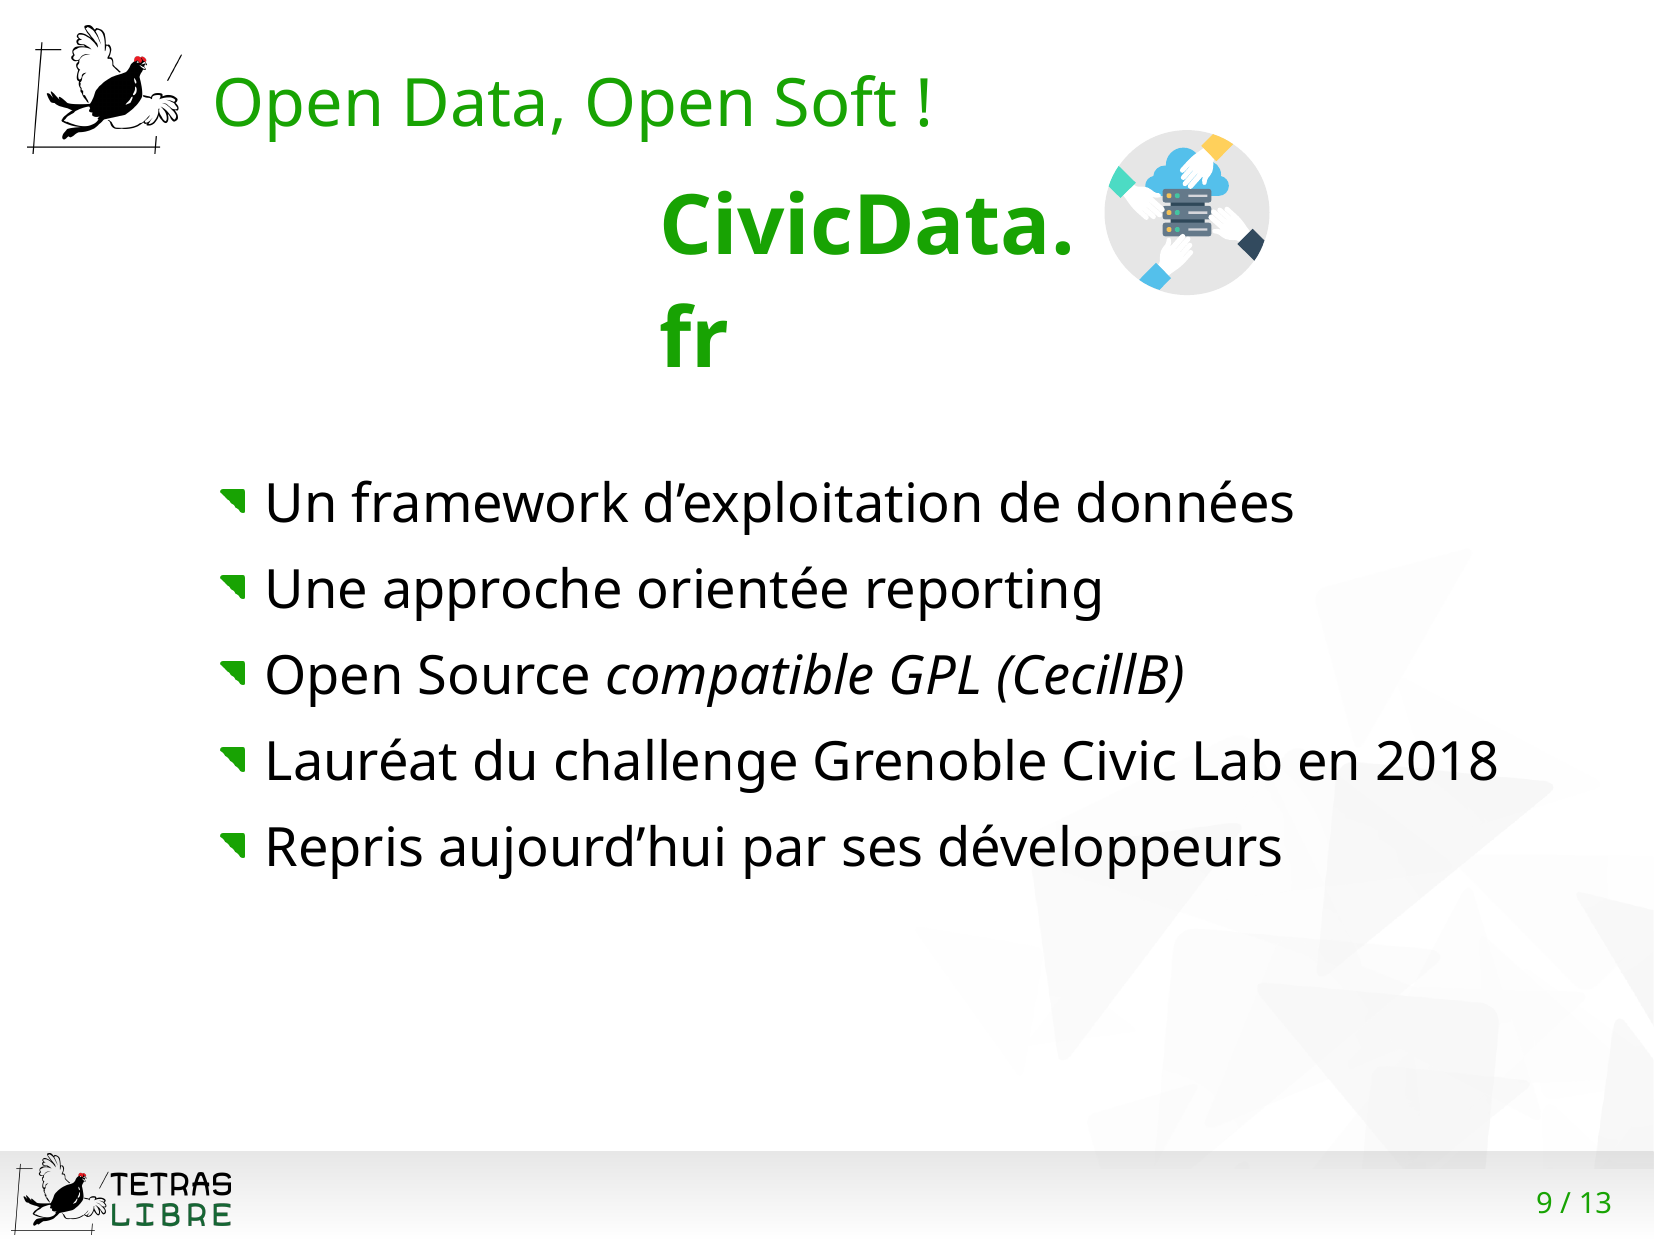

# Open Data, Open Soft !
CivicData.fr
Un framework d’exploitation de données
Une approche orientée reporting
Open Source compatible GPL (CecillB)
Lauréat du challenge Grenoble Civic Lab en 2018
Repris aujourd’hui par ses développeurs